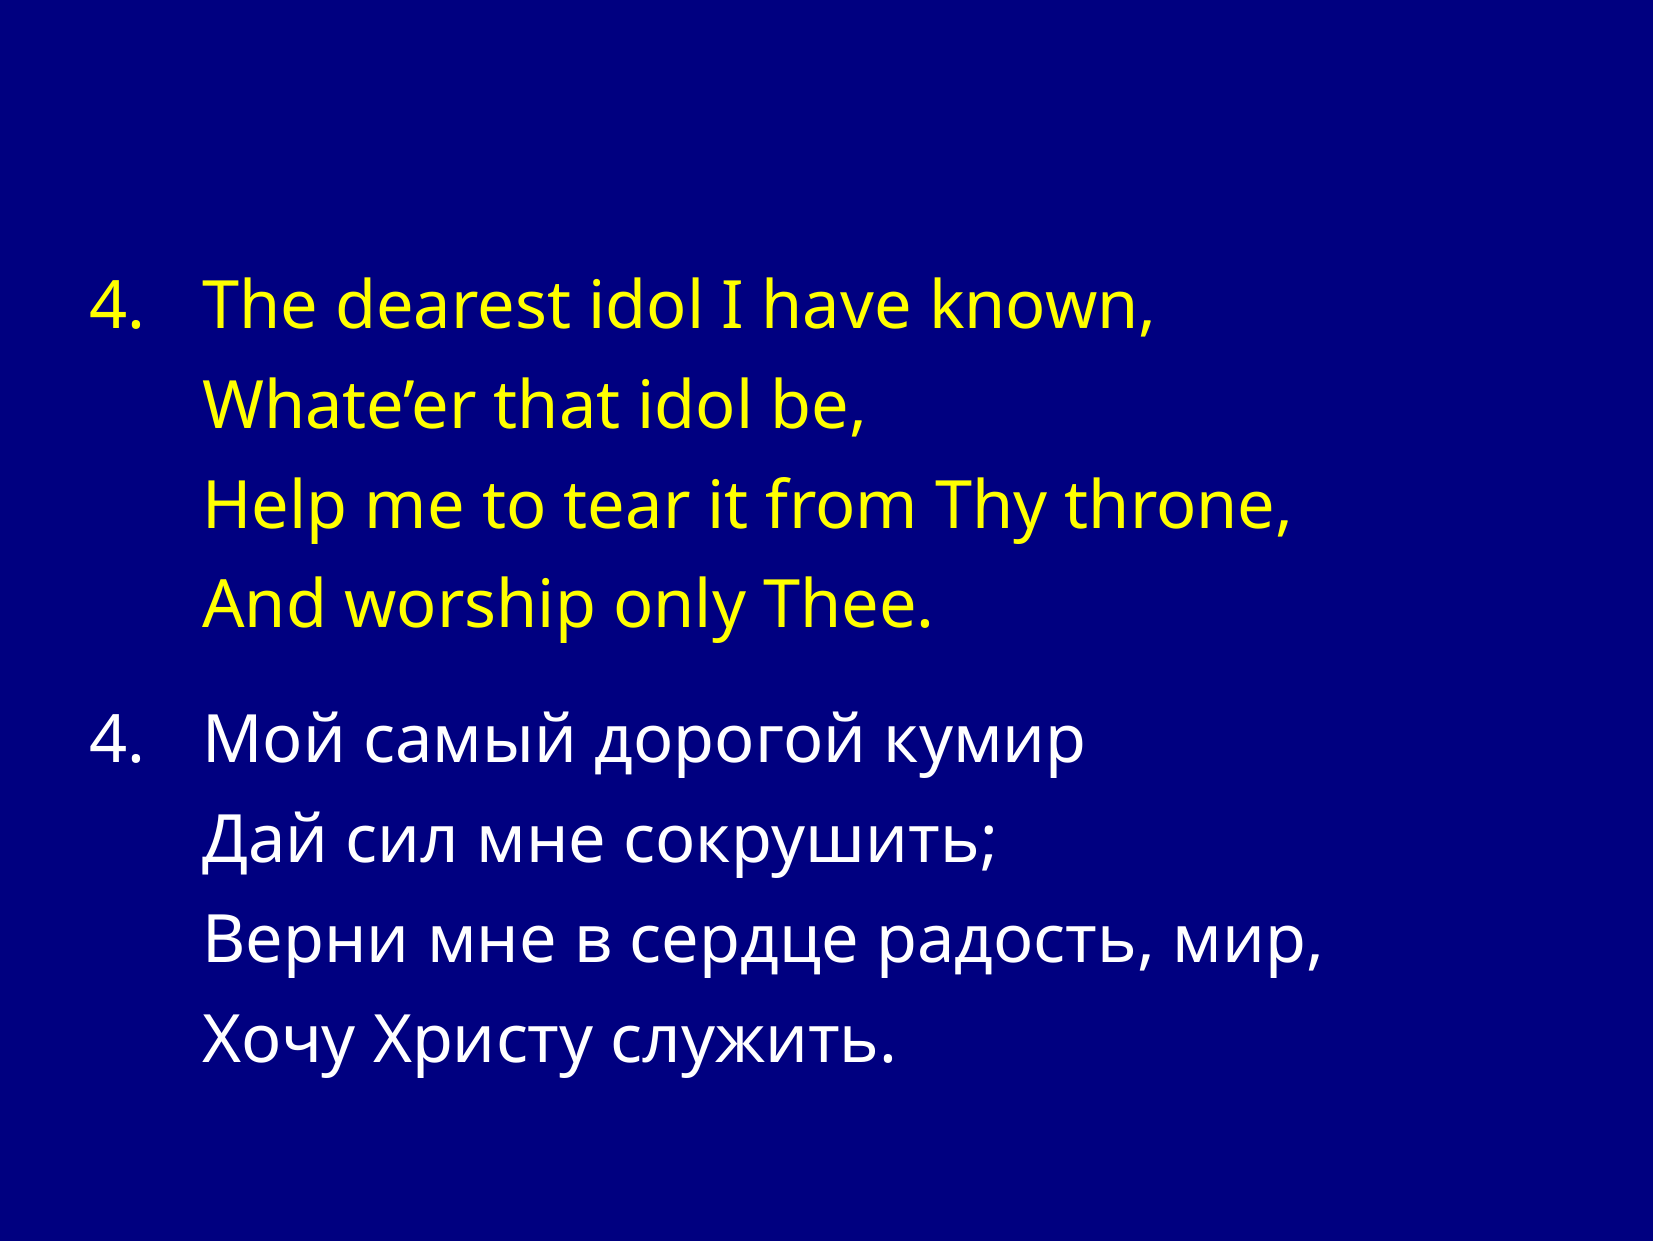

4.	The dearest idol I have known,
	Whate’er that idol be,
	Help me to tear it from Thy throne,
	And worship only Thee.
4.	Мой самый дорогой кумир
	Дай сил мне сокрушить;
	Верни мне в сердце радость, мир,
	Хочу Христу служить.